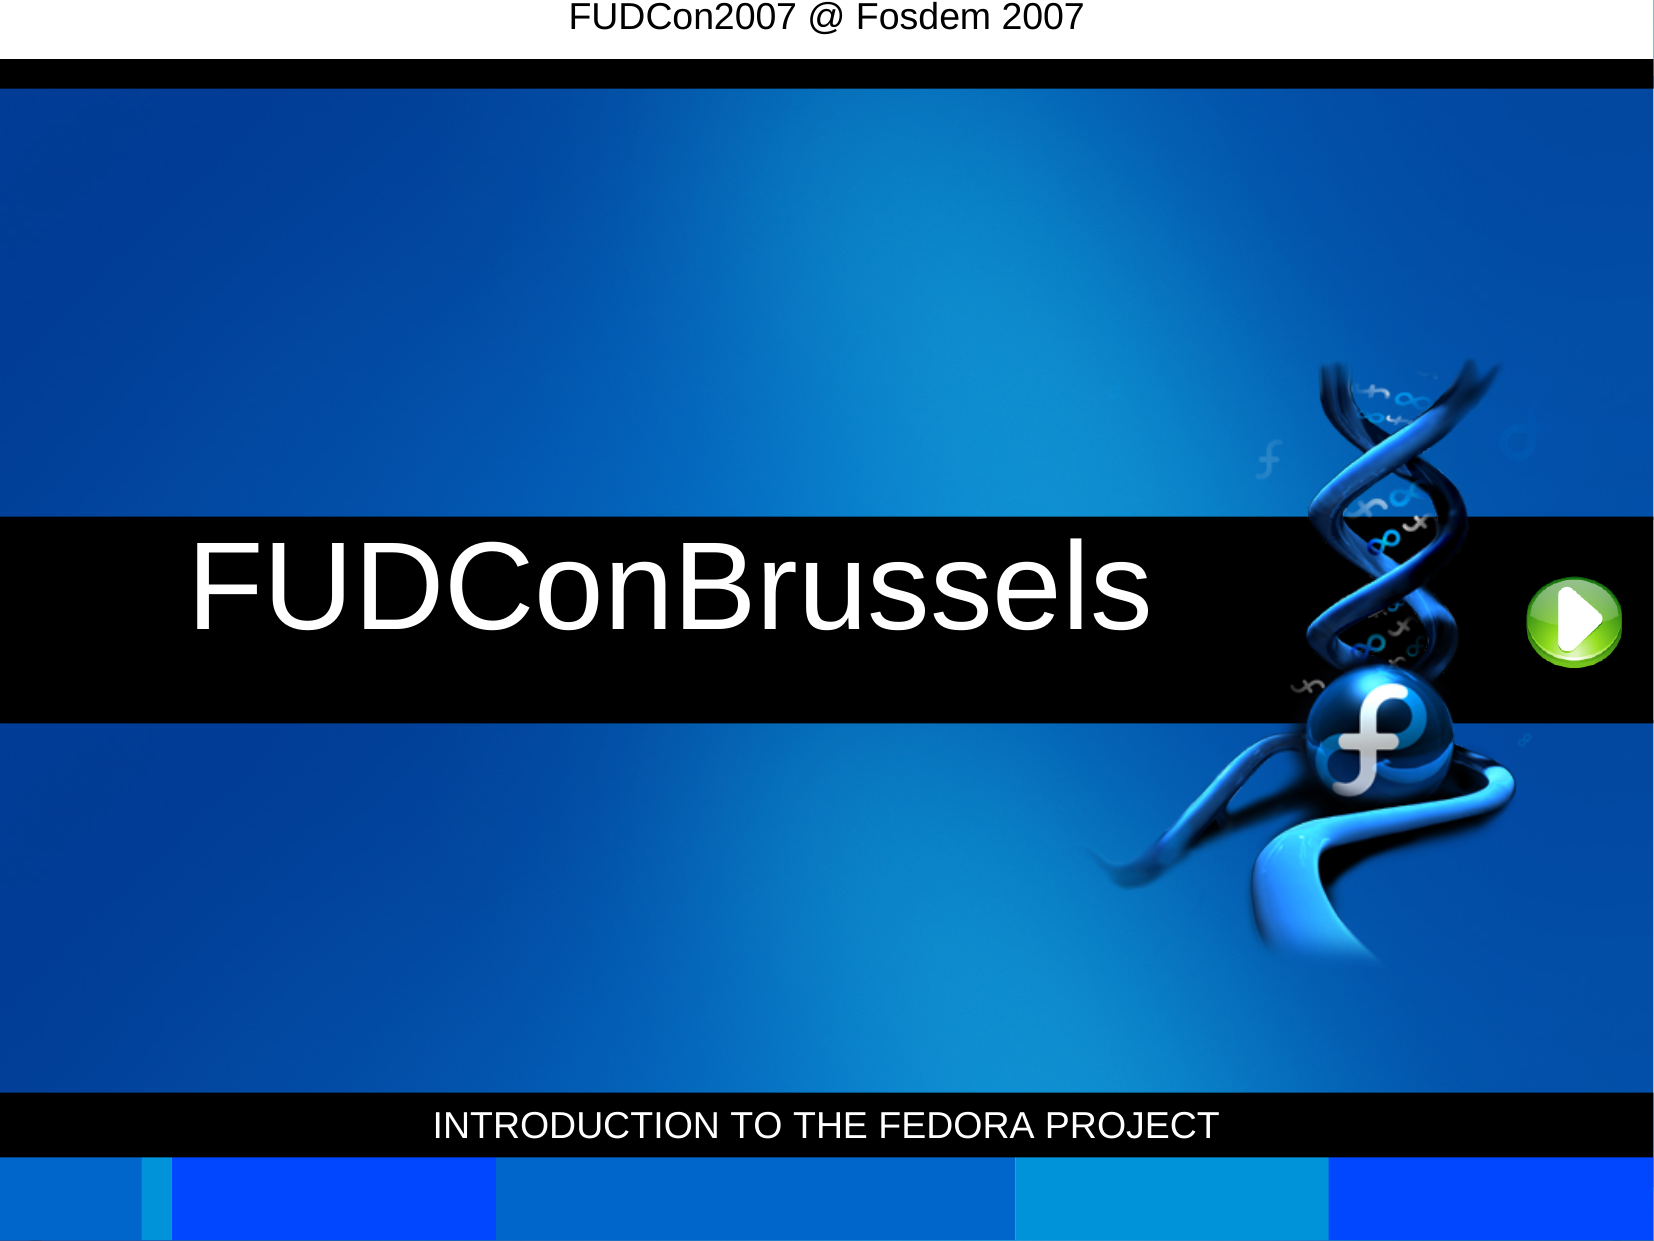

FUDCon2007 @ Fosdem 2007
FUDConBrussels
INTRODUCTION TO THE FEDORA PROJECT